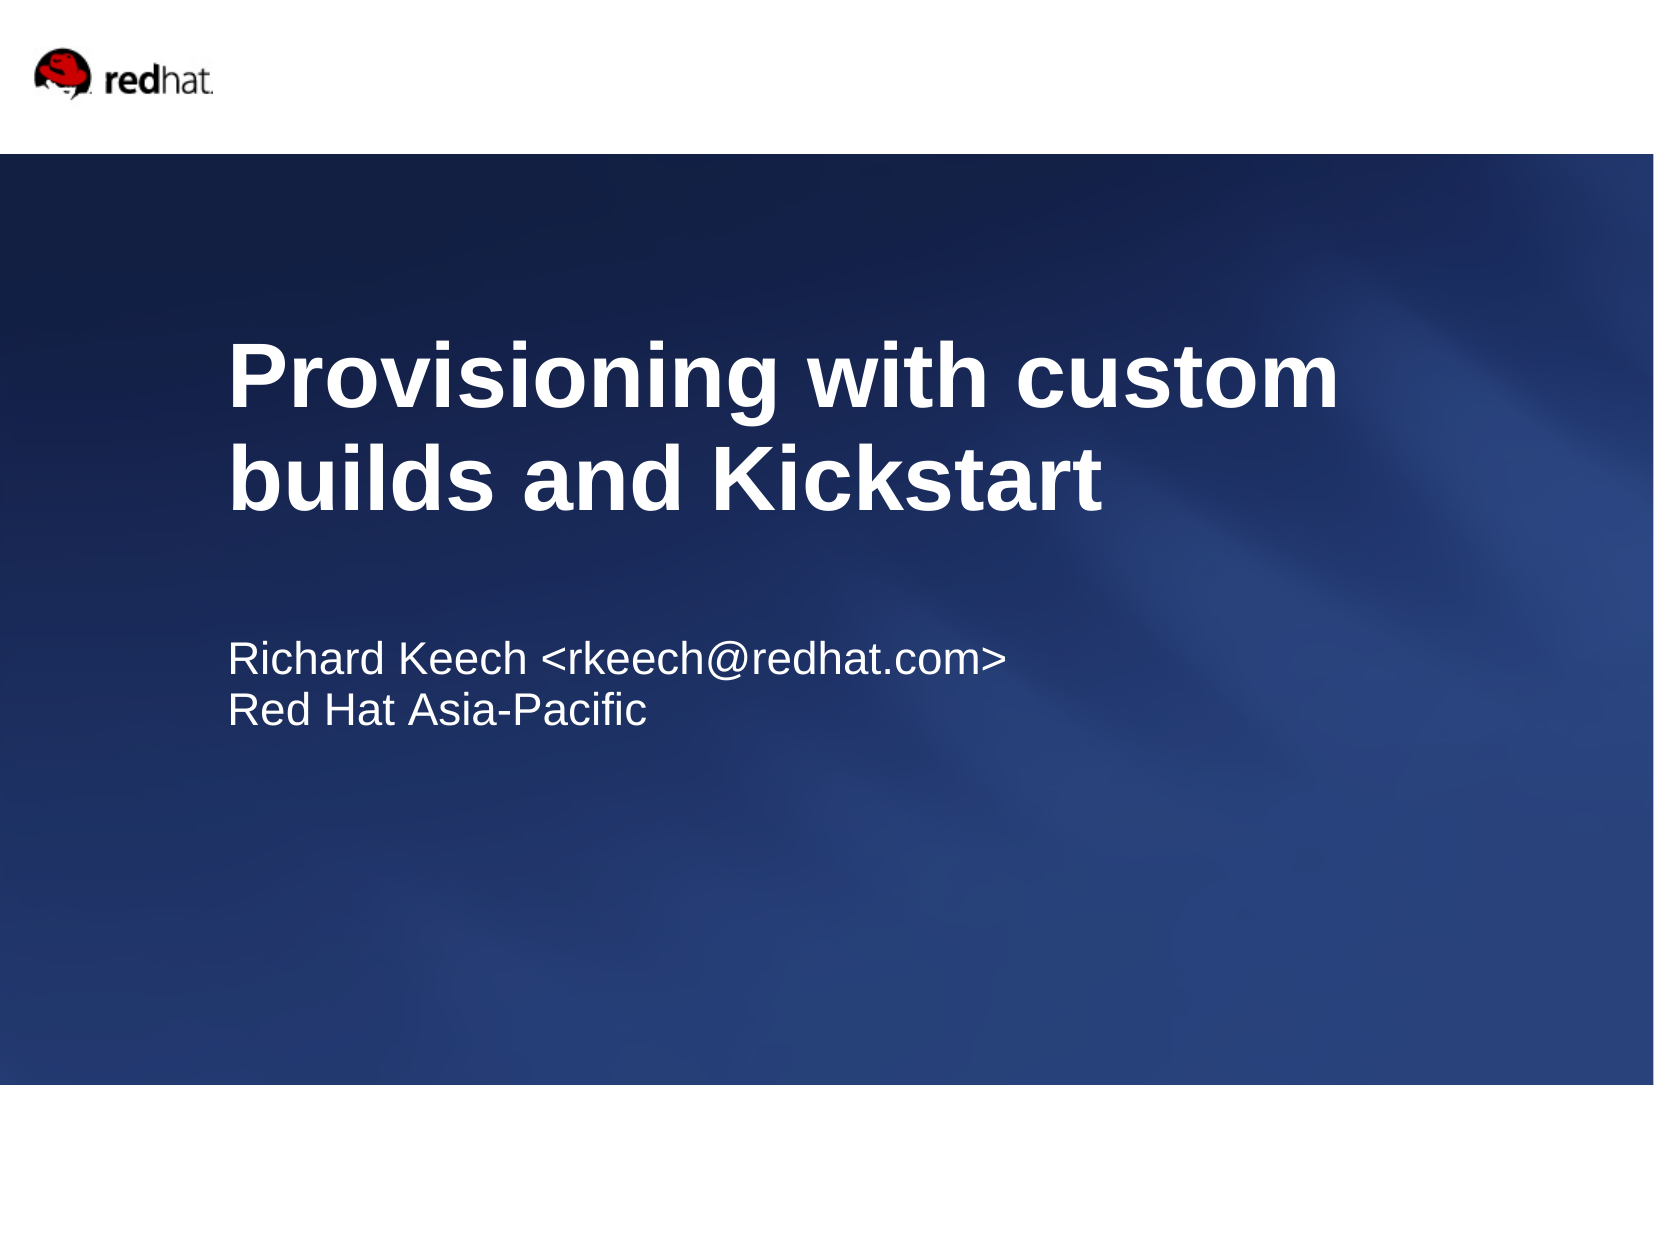

Provisioning with custom builds and Kickstart
Richard Keech <rkeech@redhat.com>
Red Hat Asia-Pacific